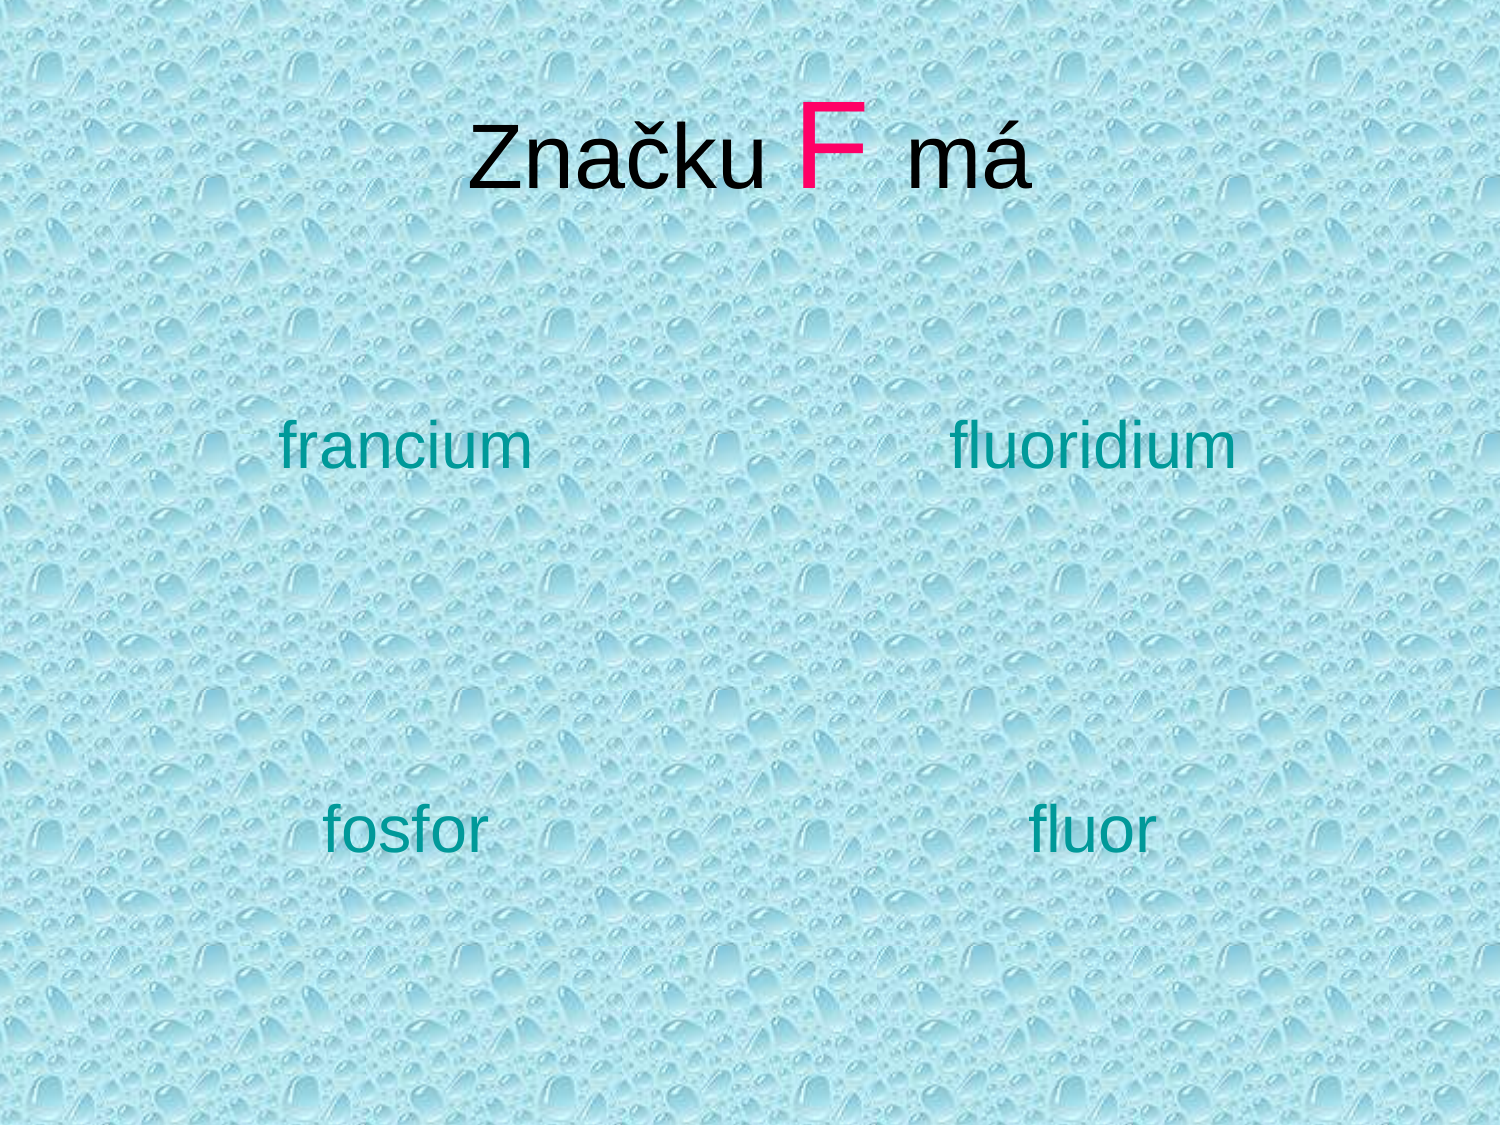

# Značku F má
| francium |
| --- |
| fluoridium |
| --- |
| fosfor |
| --- |
| fluor |
| --- |